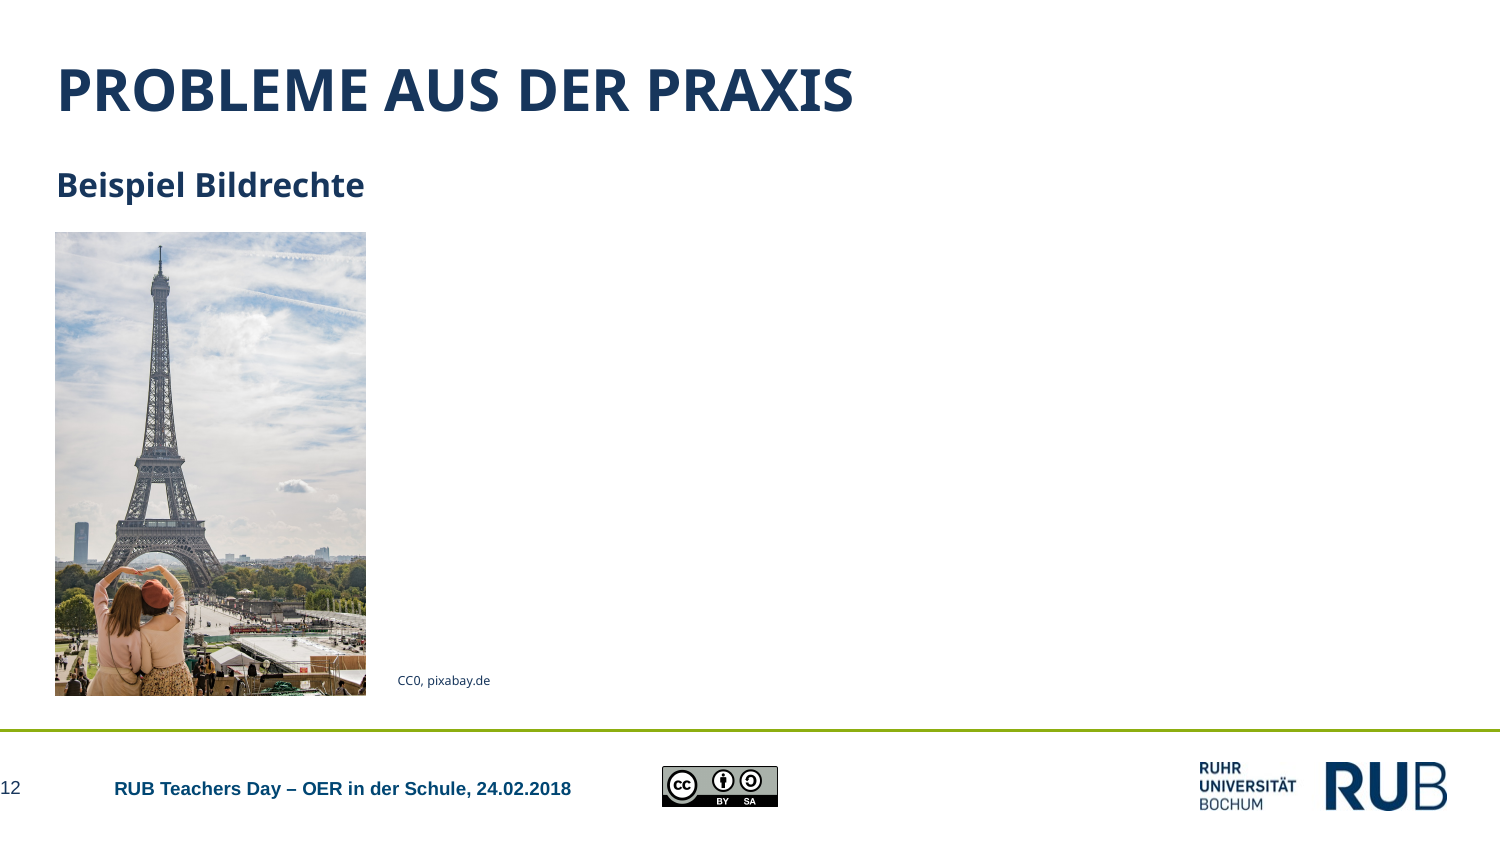

Probleme aus der Praxis
Beispiel Bildrechte
CC0, pixabay.de
RUB Teachers Day – OER in der Schule, 24.02.2018